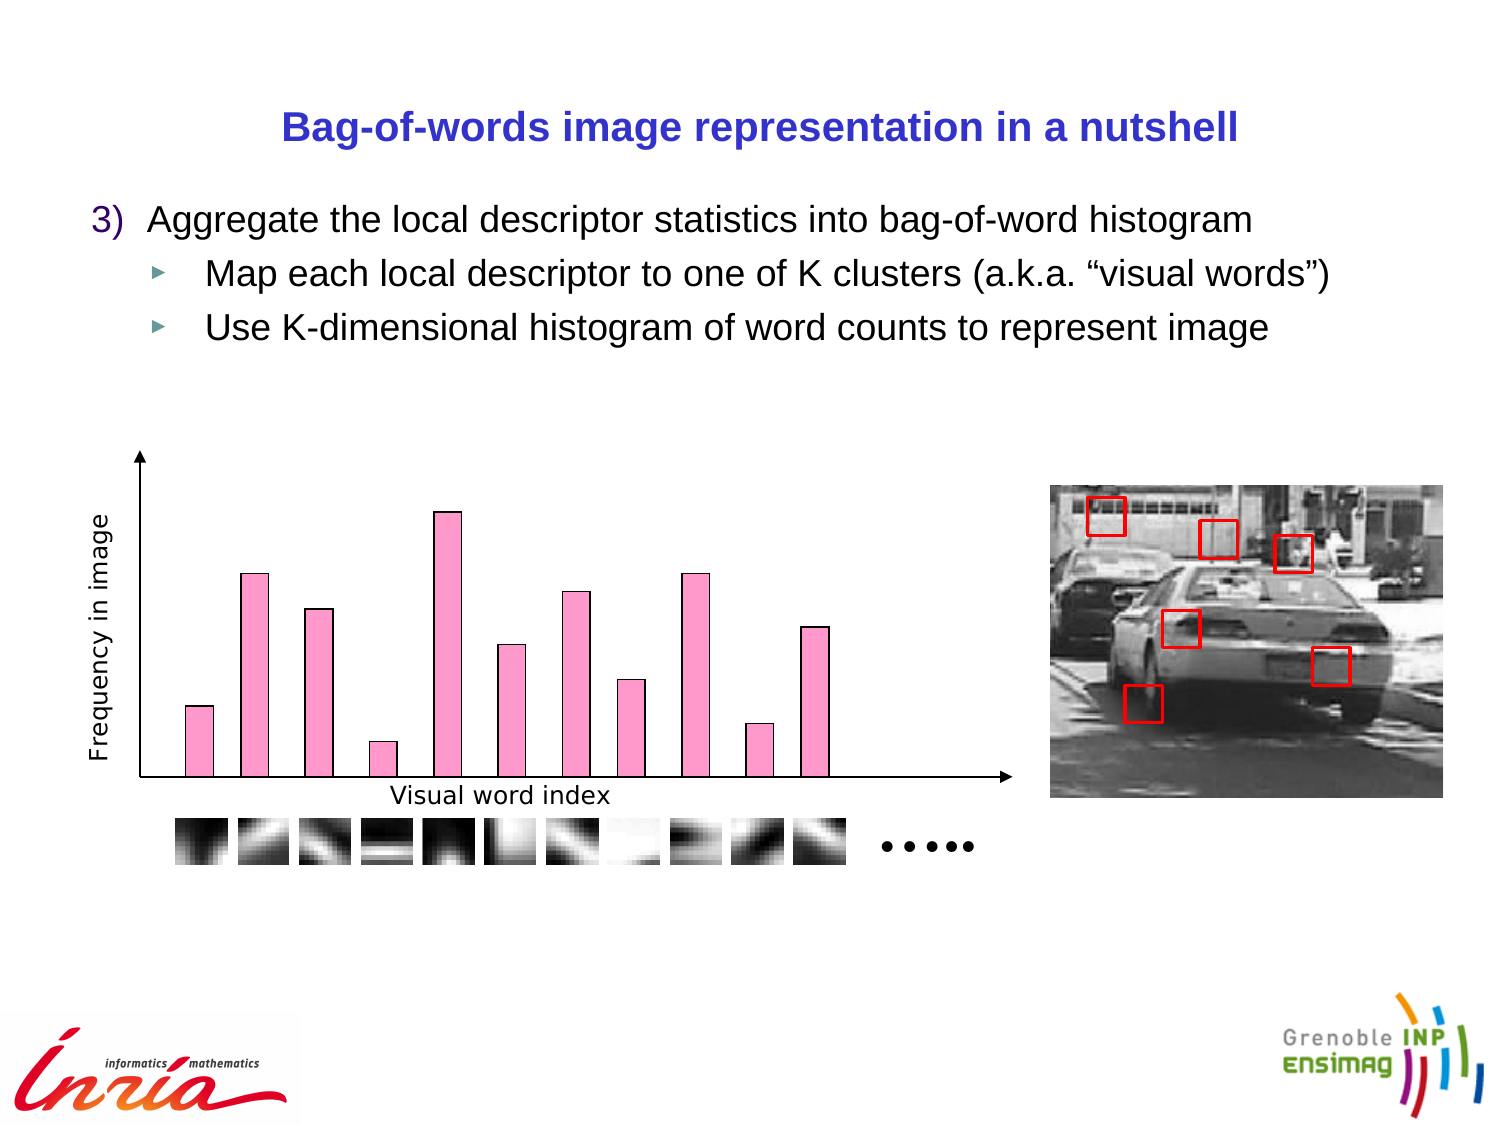

# Bag-of-words image representation in a nutshell
Aggregate the local descriptor statistics into bag-of-word histogram
Map each local descriptor to one of K clusters (a.k.a. “visual words”)
Use K-dimensional histogram of word counts to represent image
…..
Frequency in image
Visual word index